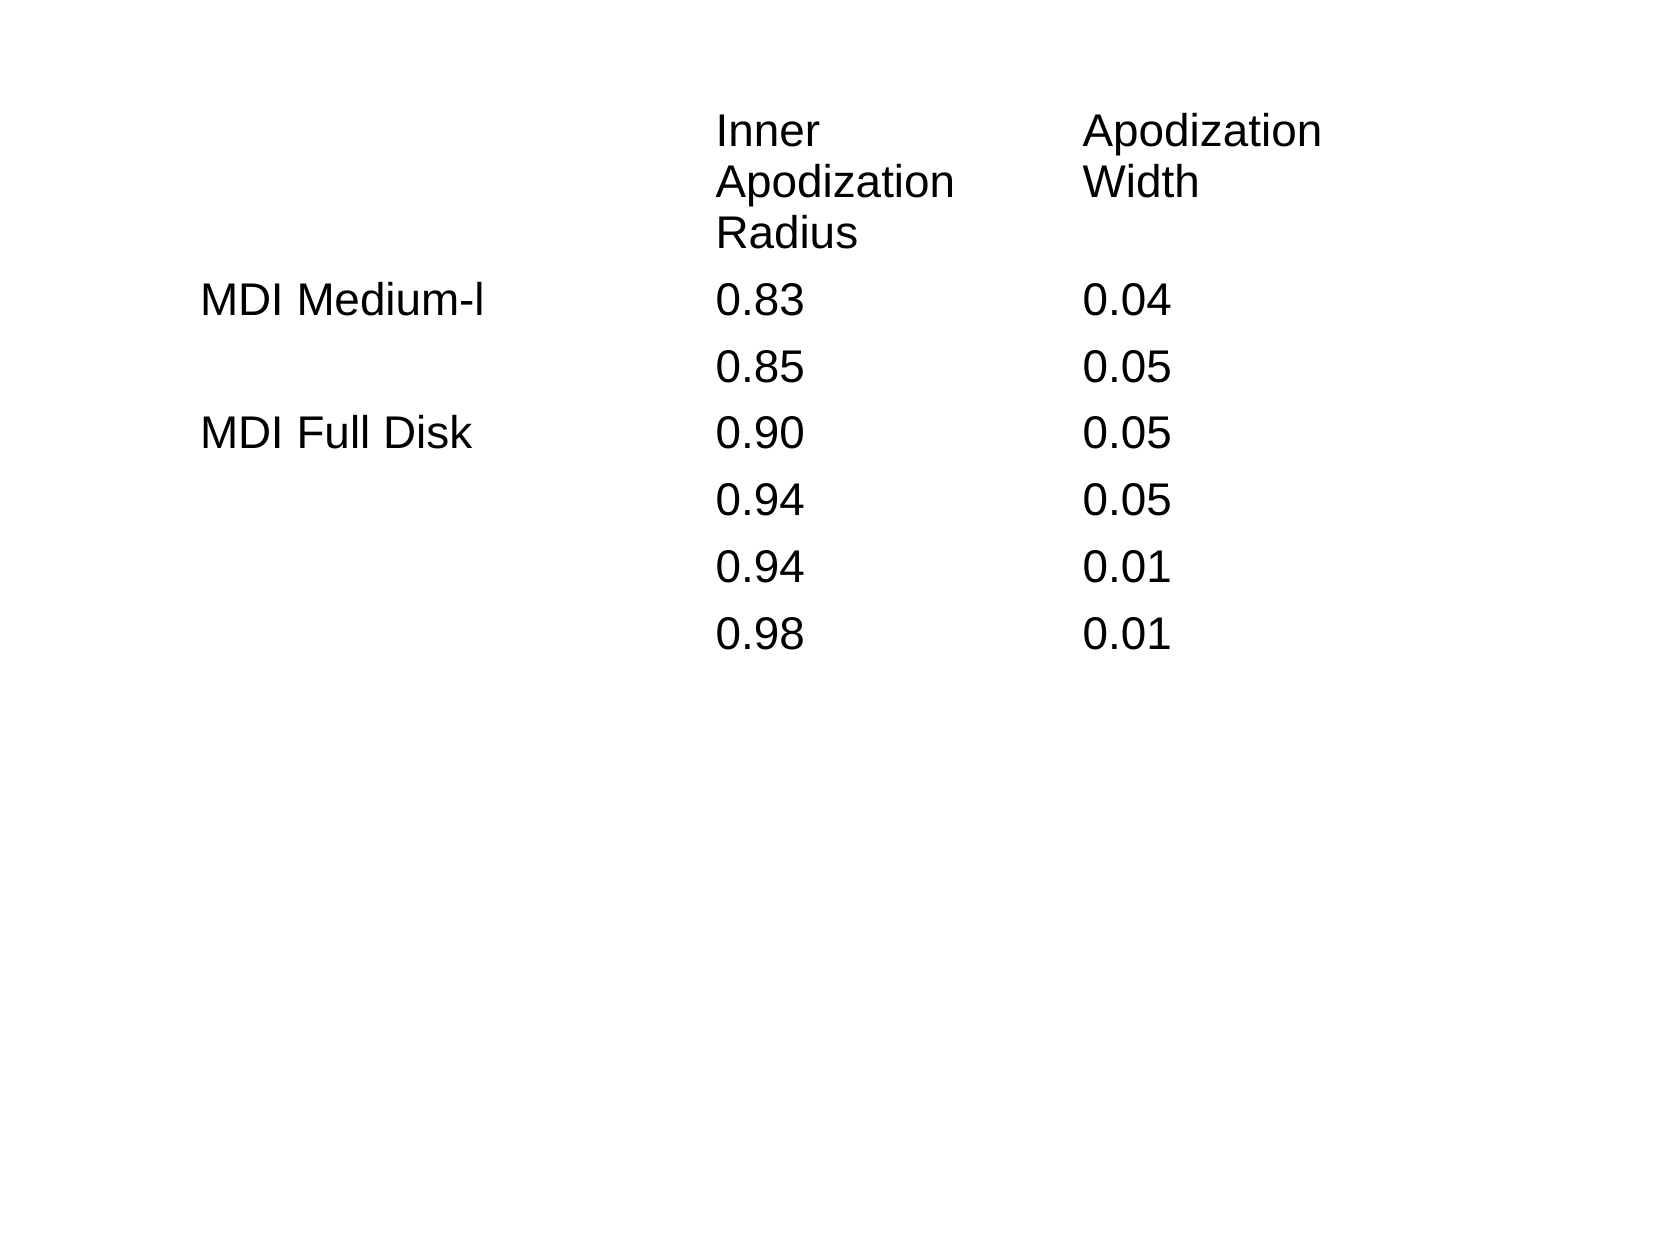

| | Inner Apodization Radius | Apodization Width |
| --- | --- | --- |
| MDI Medium-l | 0.83 | 0.04 |
| | 0.85 | 0.05 |
| MDI Full Disk | 0.90 | 0.05 |
| | 0.94 | 0.05 |
| | 0.94 | 0.01 |
| | 0.98 | 0.01 |